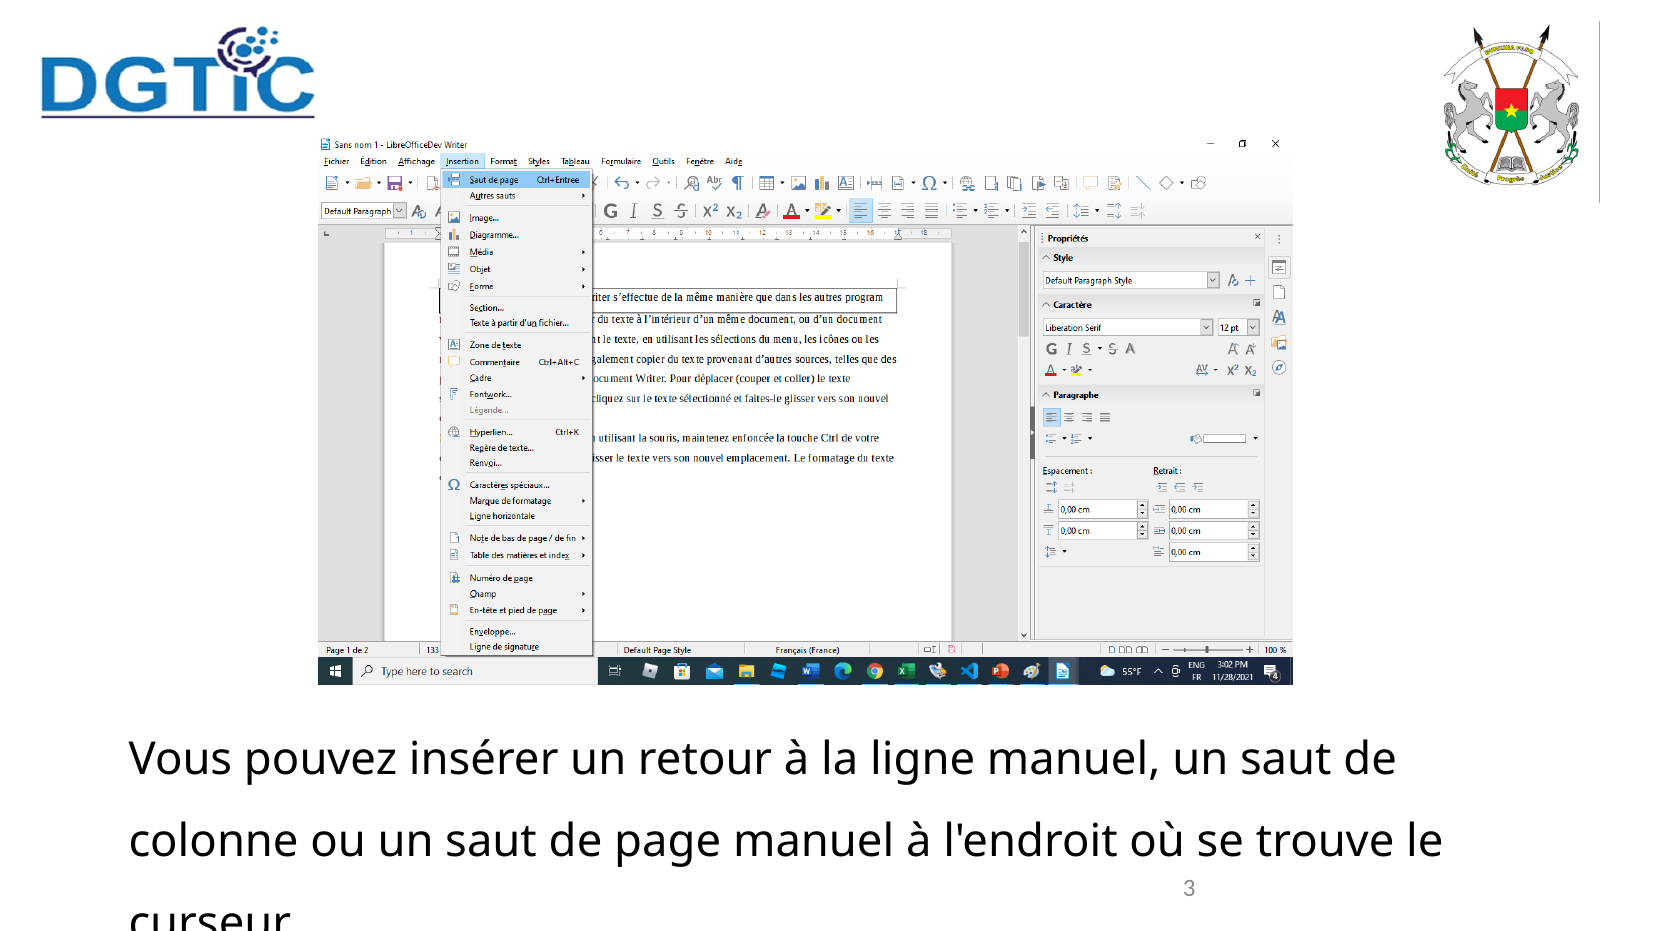

Vous pouvez insérer un retour à la ligne manuel, un saut de colonne ou un saut de page manuel à l'endroit où se trouve le curseur.
Choisissez Insertion - Saut manuel (voir figure suivante)